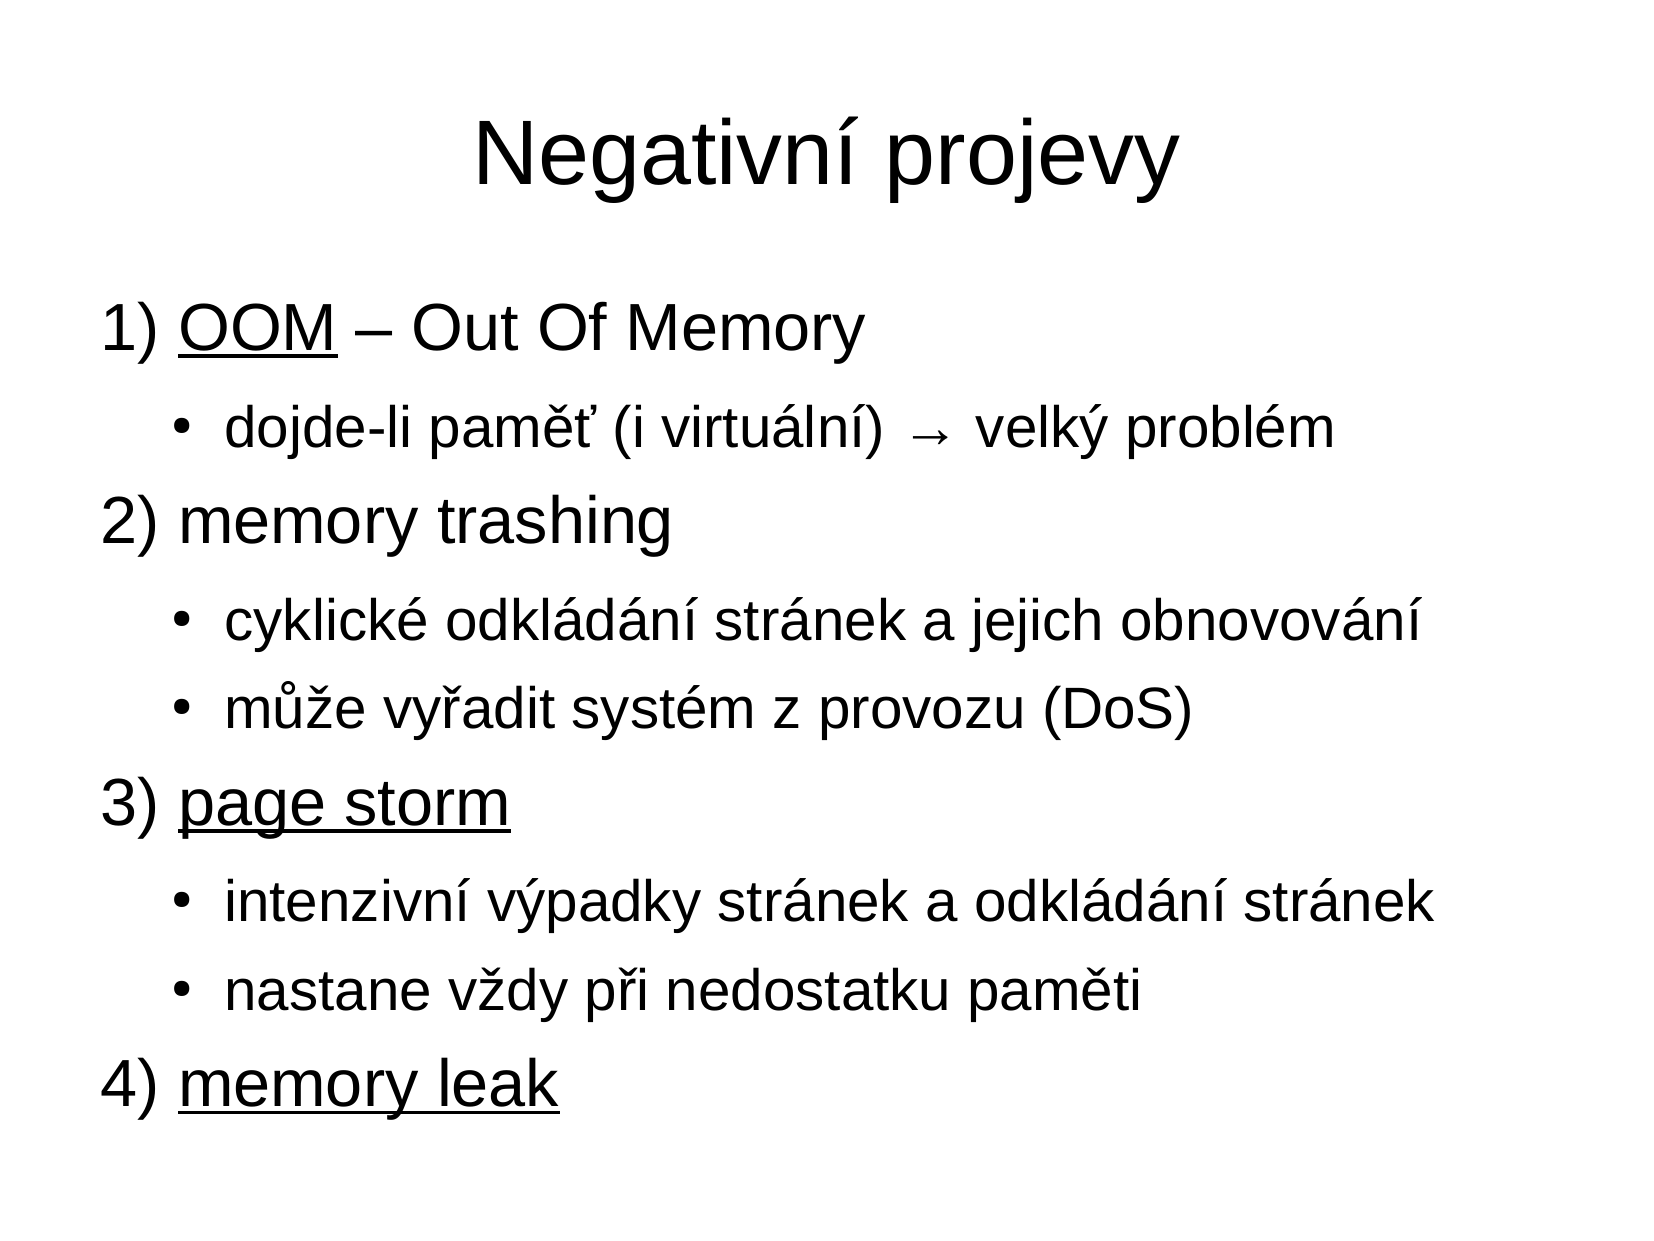

# Negativní projevy
 OOM – Out Of Memory
dojde-li paměť (i virtuální) → velký problém
 memory trashing
cyklické odkládání stránek a jejich obnovování
může vyřadit systém z provozu (DoS)
 page storm
intenzivní výpadky stránek a odkládání stránek
nastane vždy při nedostatku paměti
 memory leak